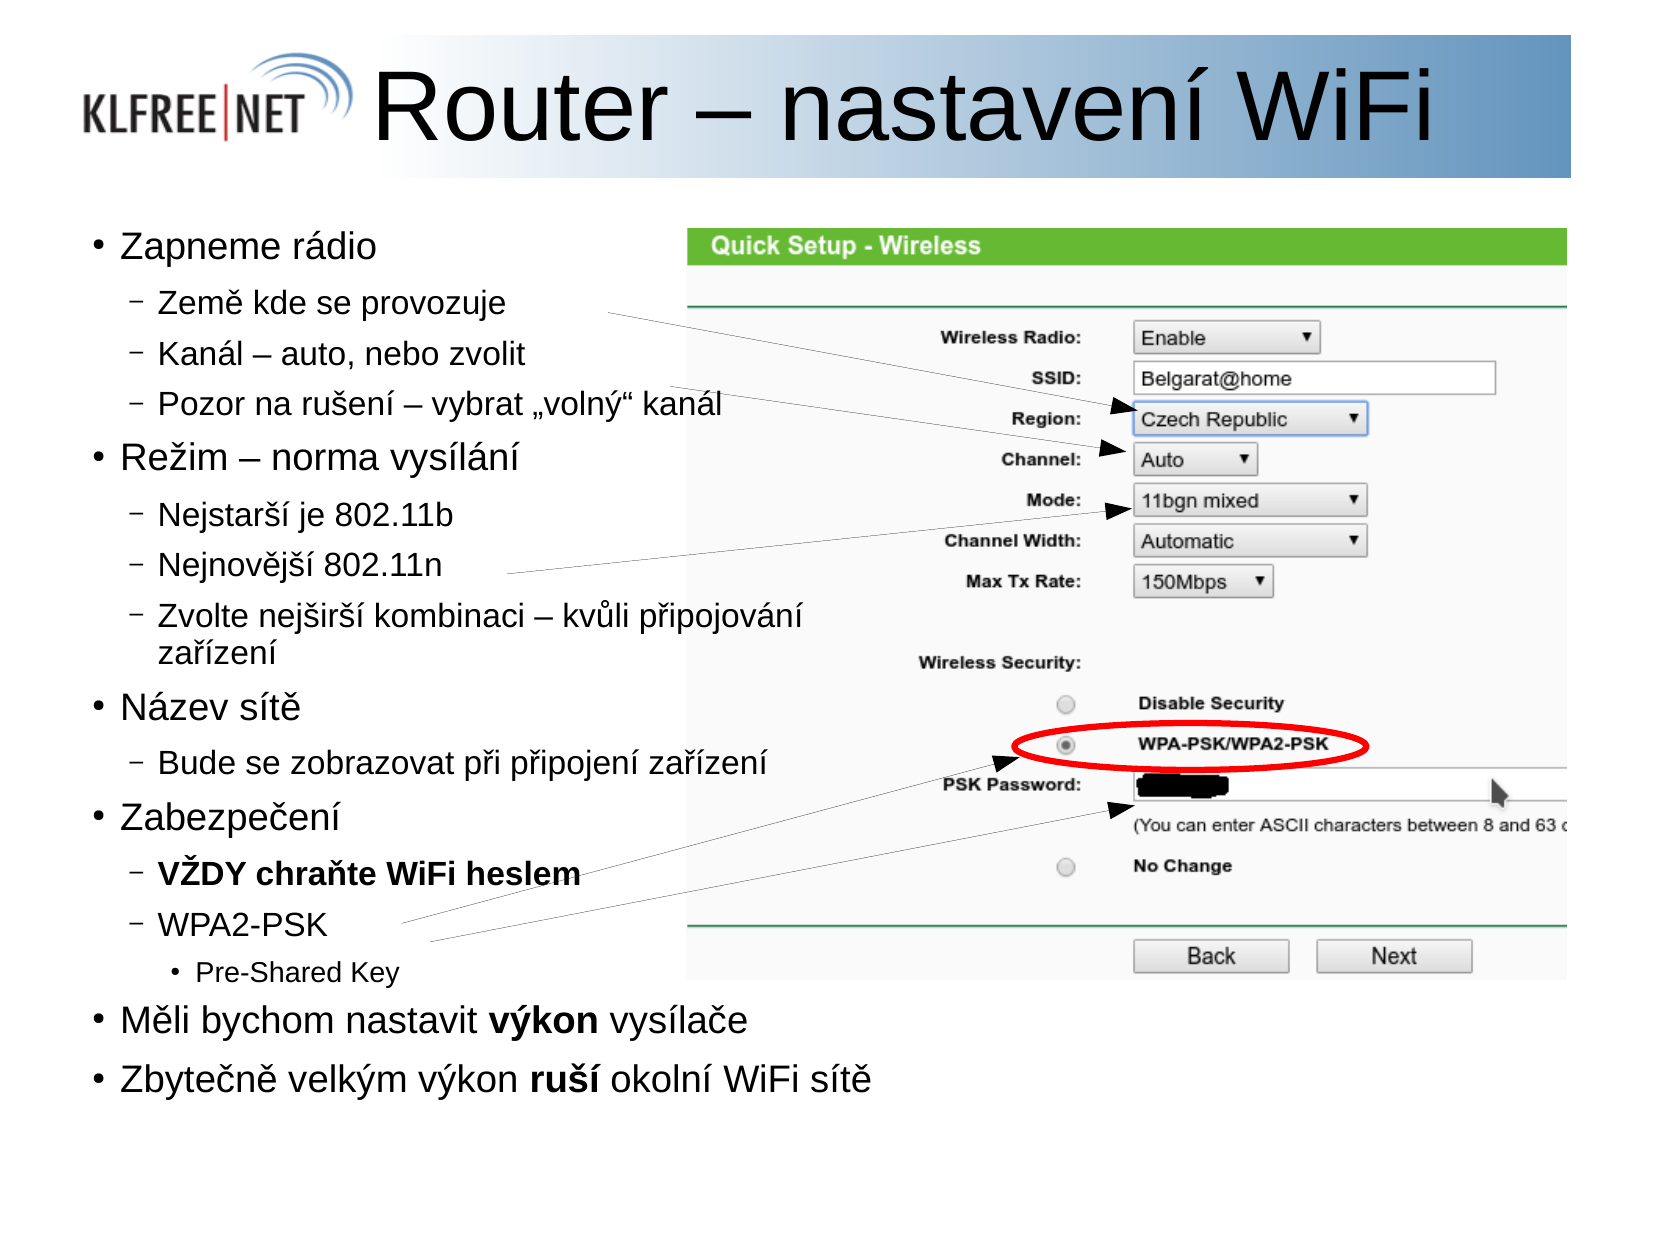

# Router – nastavení WiFi
Zapneme rádio
Země kde se provozuje
Kanál – auto, nebo zvolit
Pozor na rušení – vybrat „volný“ kanál
Režim – norma vysílání
Nejstarší je 802.11b
Nejnovější 802.11n
Zvolte nejširší kombinaci – kvůli připojování
zařízení
Název sítě
Bude se zobrazovat při připojení zařízení
Zabezpečení
VŽDY chraňte WiFi heslem
WPA2-PSK
Pre-Shared Key
Měli bychom nastavit výkon vysílače
Zbytečně velkým výkon ruší okolní WiFi sítě